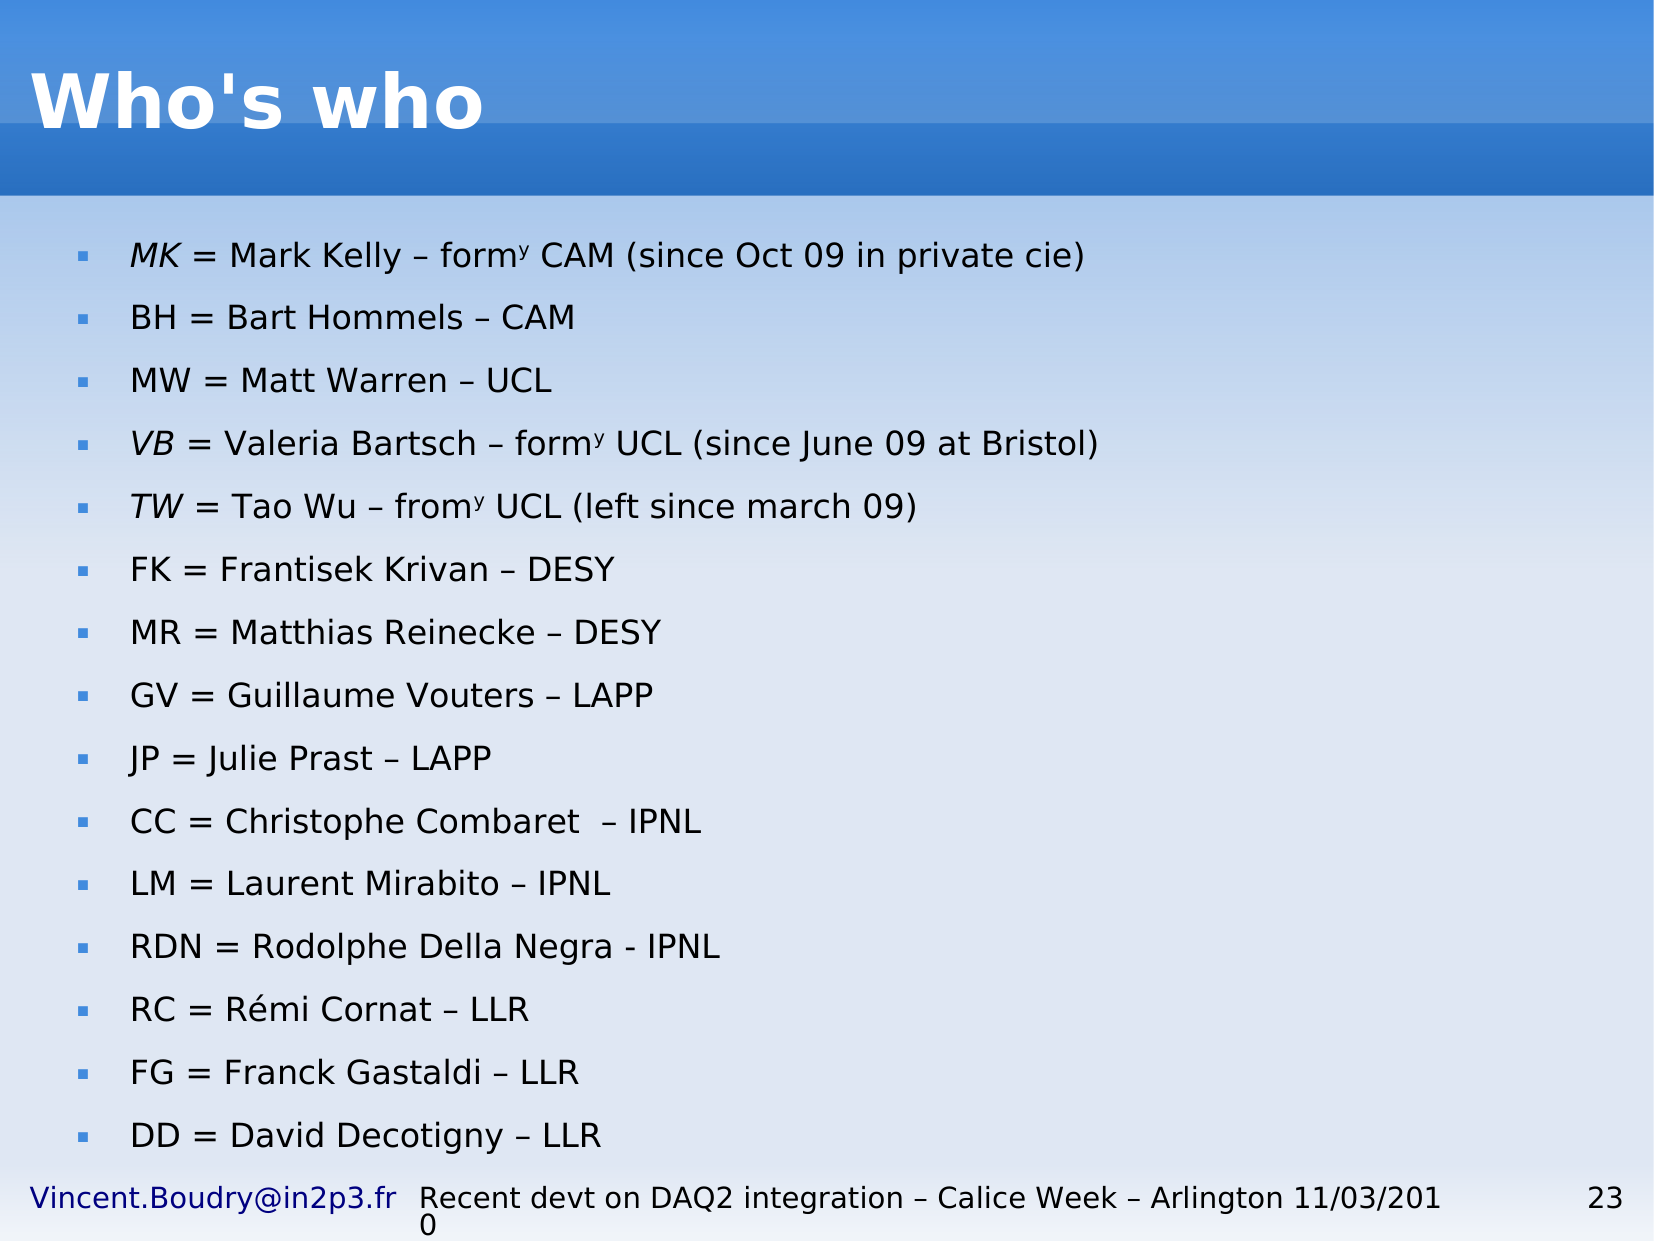

# Who's who
MK = Mark Kelly – formy CAM (since Oct 09 in private cie)
BH = Bart Hommels – CAM
MW = Matt Warren – UCL
VB = Valeria Bartsch – formy UCL (since June 09 at Bristol)
TW = Tao Wu – fromy UCL (left since march 09)
FK = Frantisek Krivan – DESY
MR = Matthias Reinecke – DESY
GV = Guillaume Vouters – LAPP
JP = Julie Prast – LAPP
CC = Christophe Combaret – IPNL
LM = Laurent Mirabito – IPNL
RDN = Rodolphe Della Negra - IPNL
RC = Rémi Cornat – LLR
FG = Franck Gastaldi – LLR
DD = David Decotigny – LLR
Recent devt on DAQ2 integration – Calice Week – Arlington 11/03/2010
23